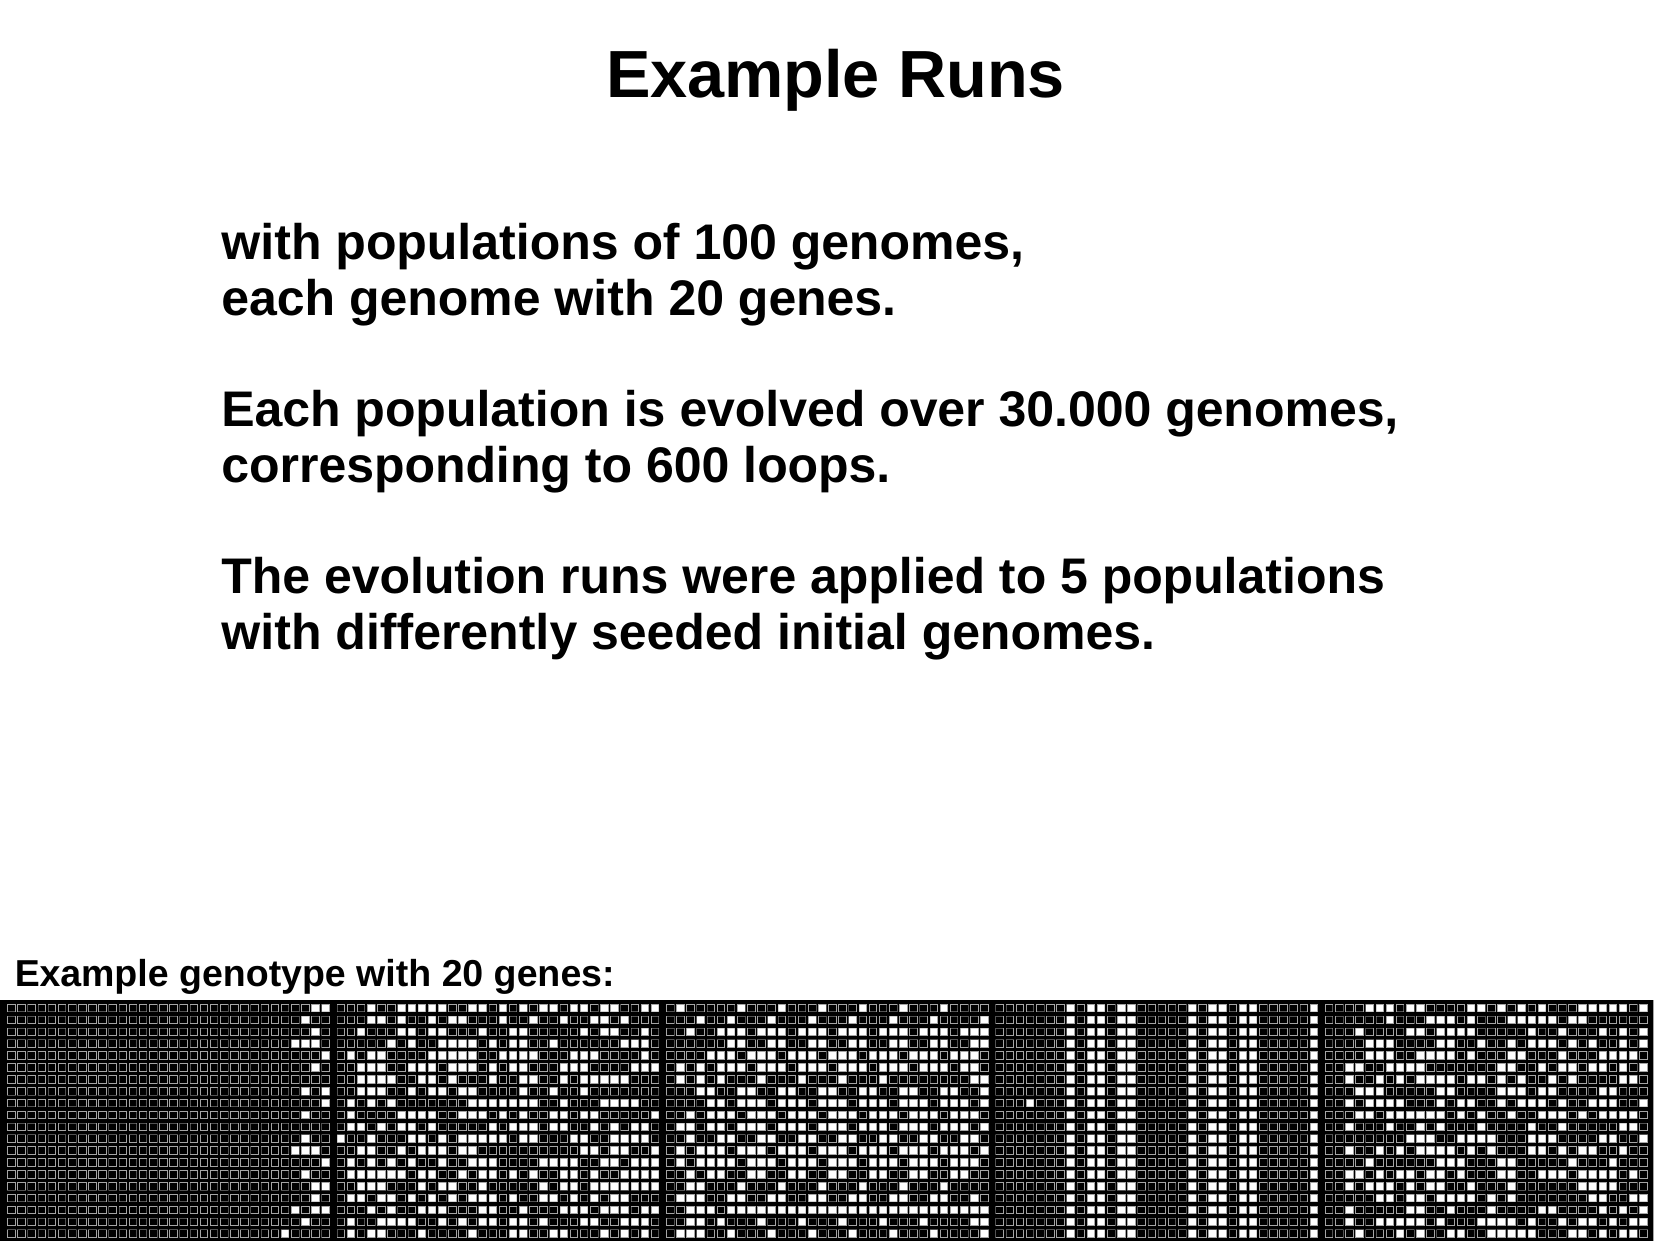

Example Runs
with populations of 100 genomes,
each genome with 20 genes.
Each population is evolved over 30.000 genomes,
corresponding to 600 loops.
The evolution runs were applied to 5 populations with differently seeded initial genomes.
Example genotype with 20 genes: